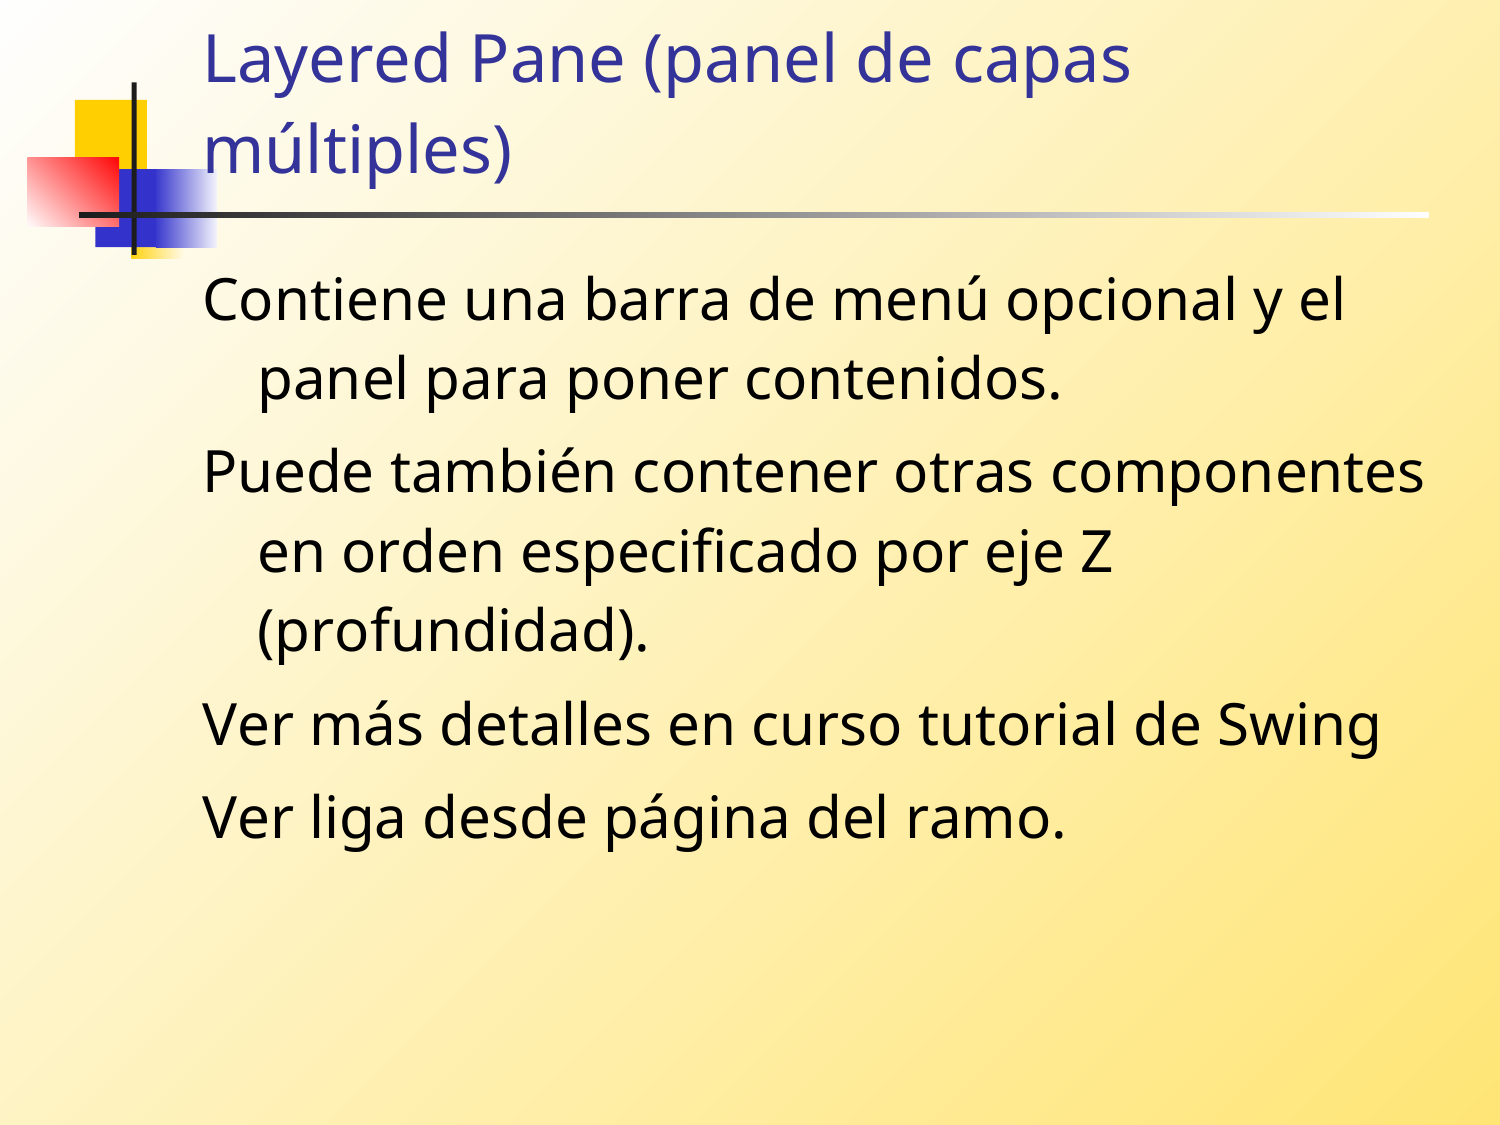

# Layered Pane (panel de capas múltiples)‏
Contiene una barra de menú opcional y el panel para poner contenidos.
Puede también contener otras componentes en orden especificado por eje Z (profundidad).
Ver más detalles en curso tutorial de Swing
Ver liga desde página del ramo.